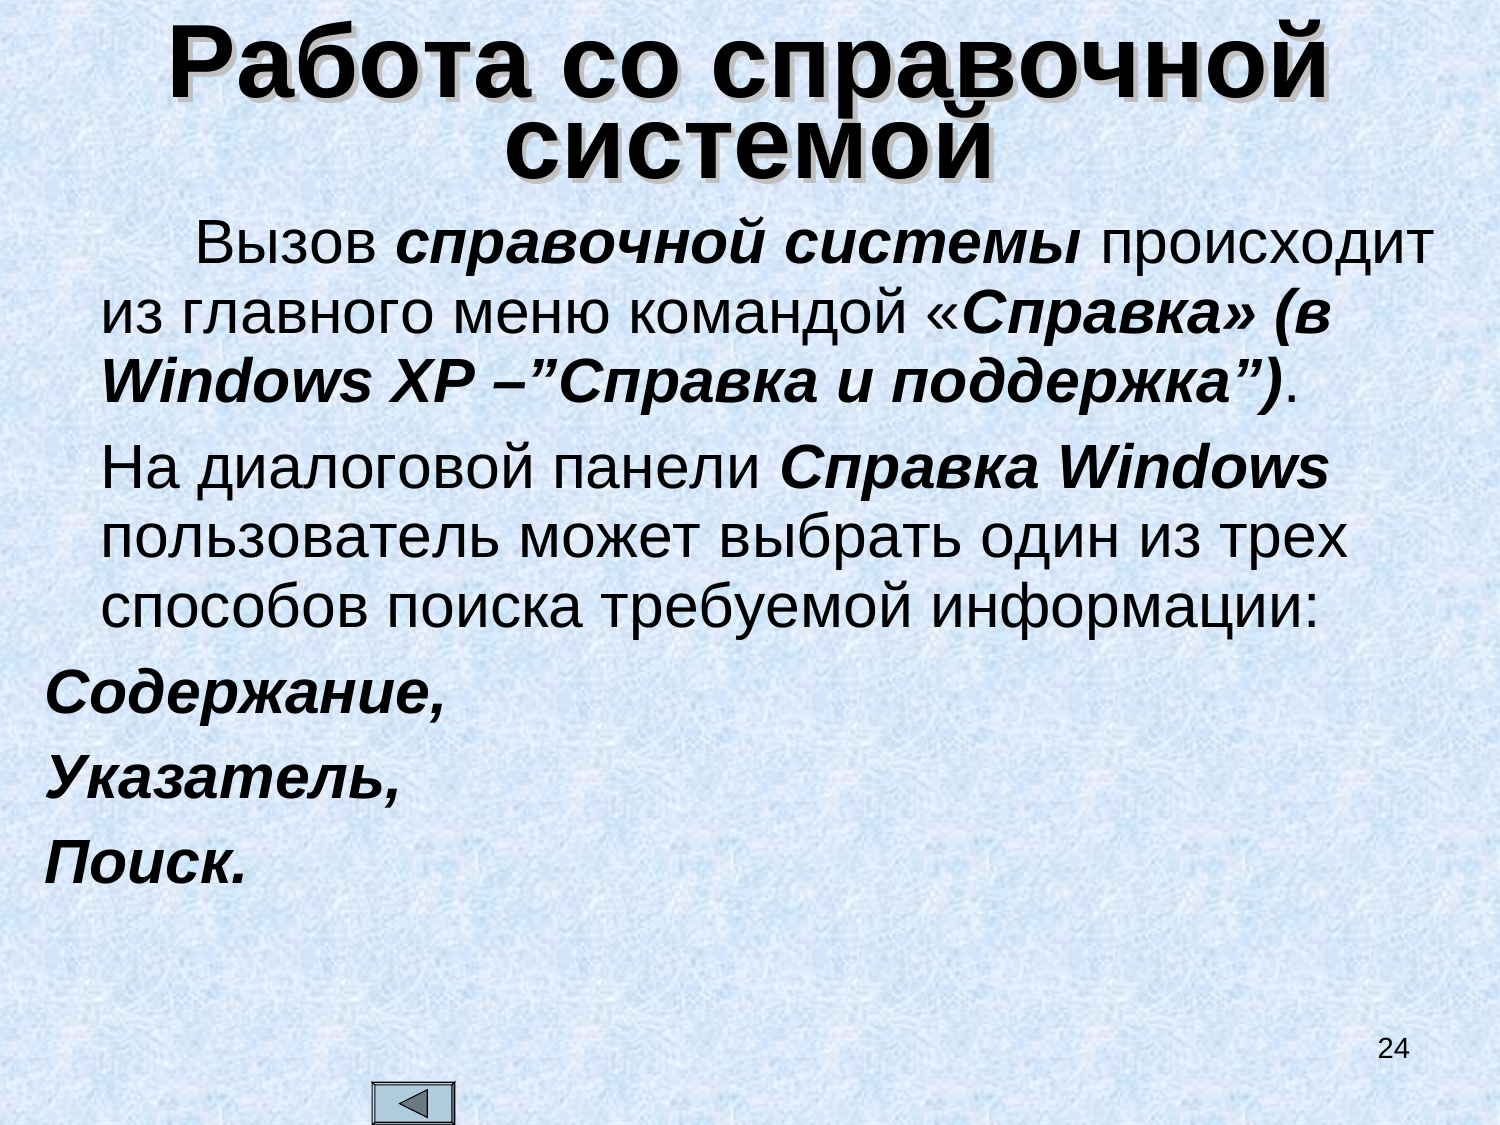

# Работа со справочной системой
		Вызов справочной системы происходит из главного меню командой «Справка» (в Windows XP –”Справка и поддержка”).
	На диалоговой панели Справка Windows пользователь может выбрать один из трех способов поиска требуемой информации:
Содержание,
Указатель,
Поиск.
24